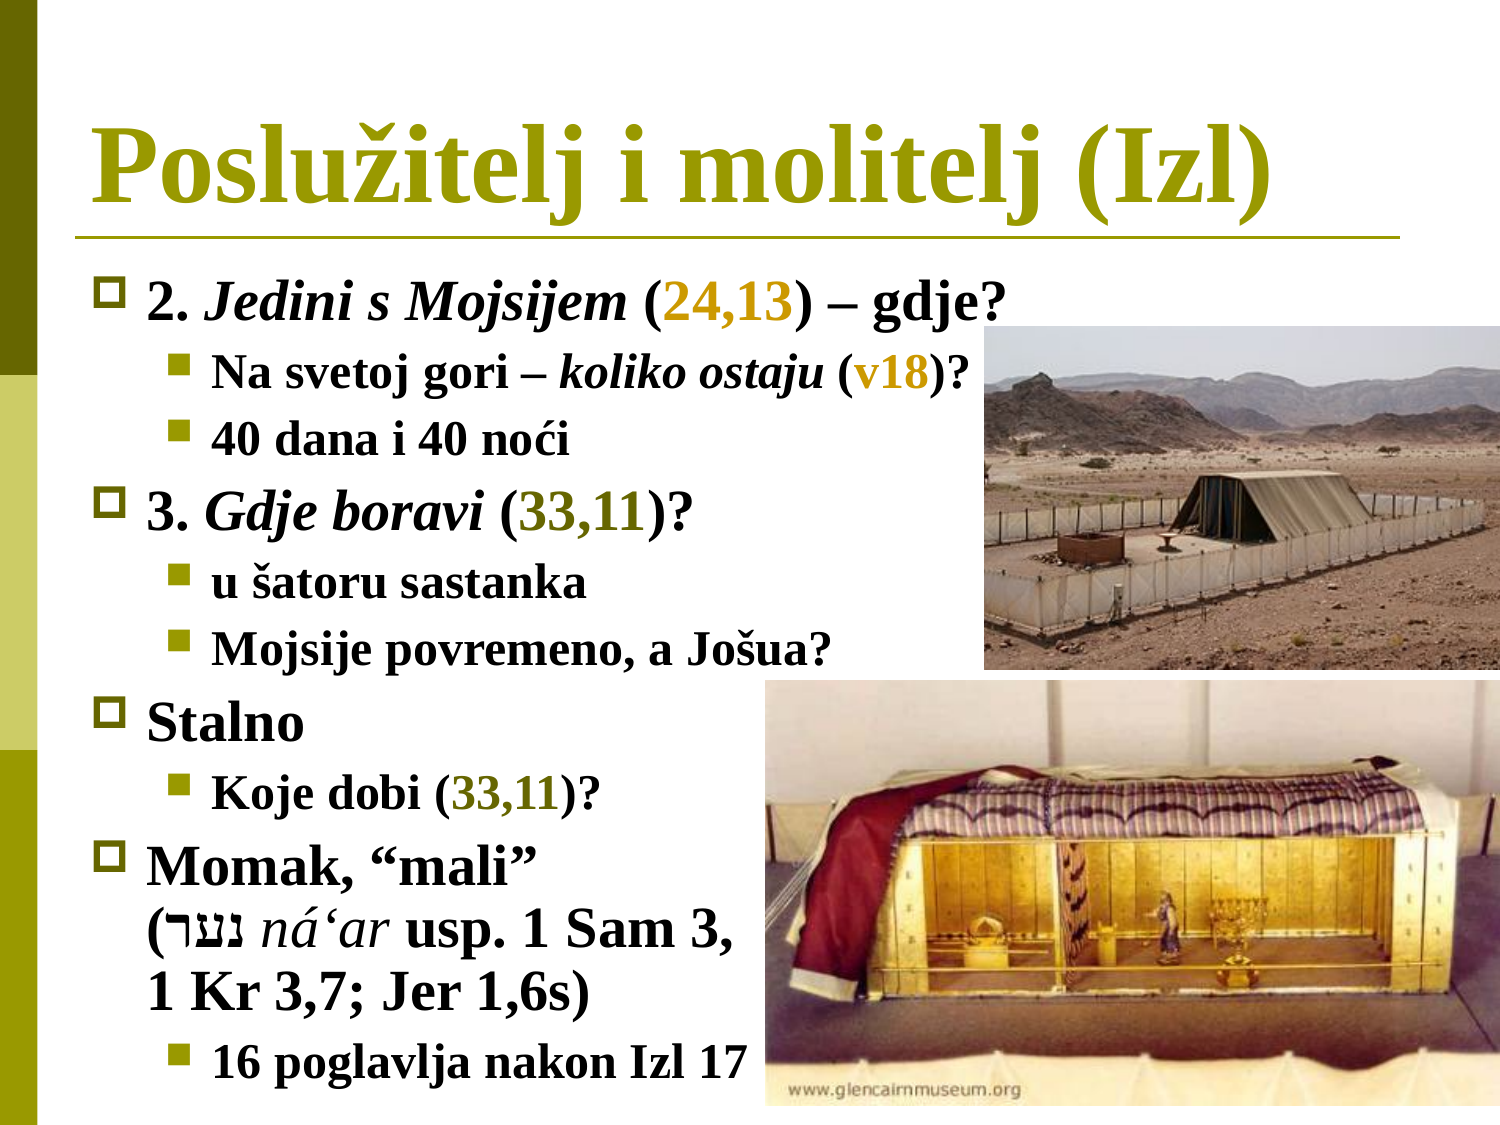

# Poslužitelj i molitelj (Izl)
2. Jedini s Mojsijem (24,13) – gdje?
Na svetoj gori – koliko ostaju (v18)?
40 dana i 40 noći
3. Gdje boravi (33,11)?
u šatoru sastanka
Mojsije povremeno, a Jošua?
Stalno
Koje dobi (33,11)?
Momak, “mali”
(נער ná‘ar usp. 1 Sam 3,
1 Kr 3,7; Jer 1,6s)
16 poglavlja nakon Izl 17